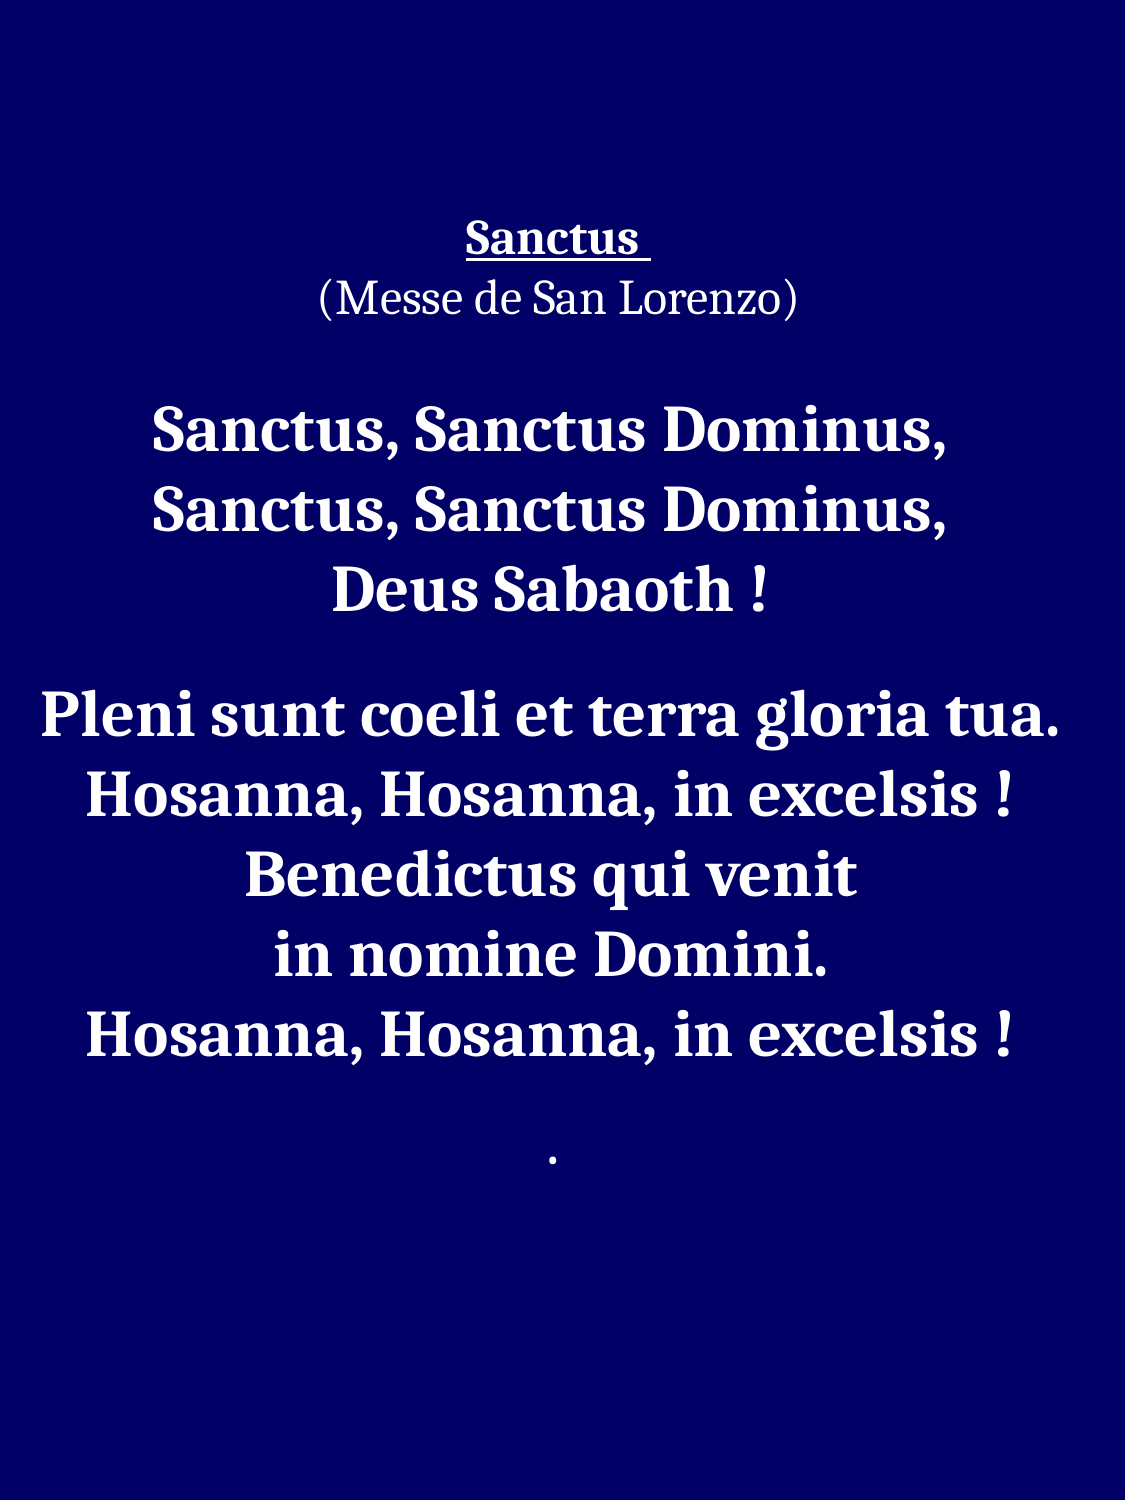

Sanctus 
(Messe de San Lorenzo)
Sanctus, Sanctus Dominus, 
Sanctus, Sanctus Dominus, 
Deus Sabaoth ! 
Pleni sunt coeli et terra gloria tua. 
Hosanna, Hosanna, in excelsis ! 
Benedictus qui venit
in nomine Domini. 
Hosanna, Hosanna, in excelsis ! 
.